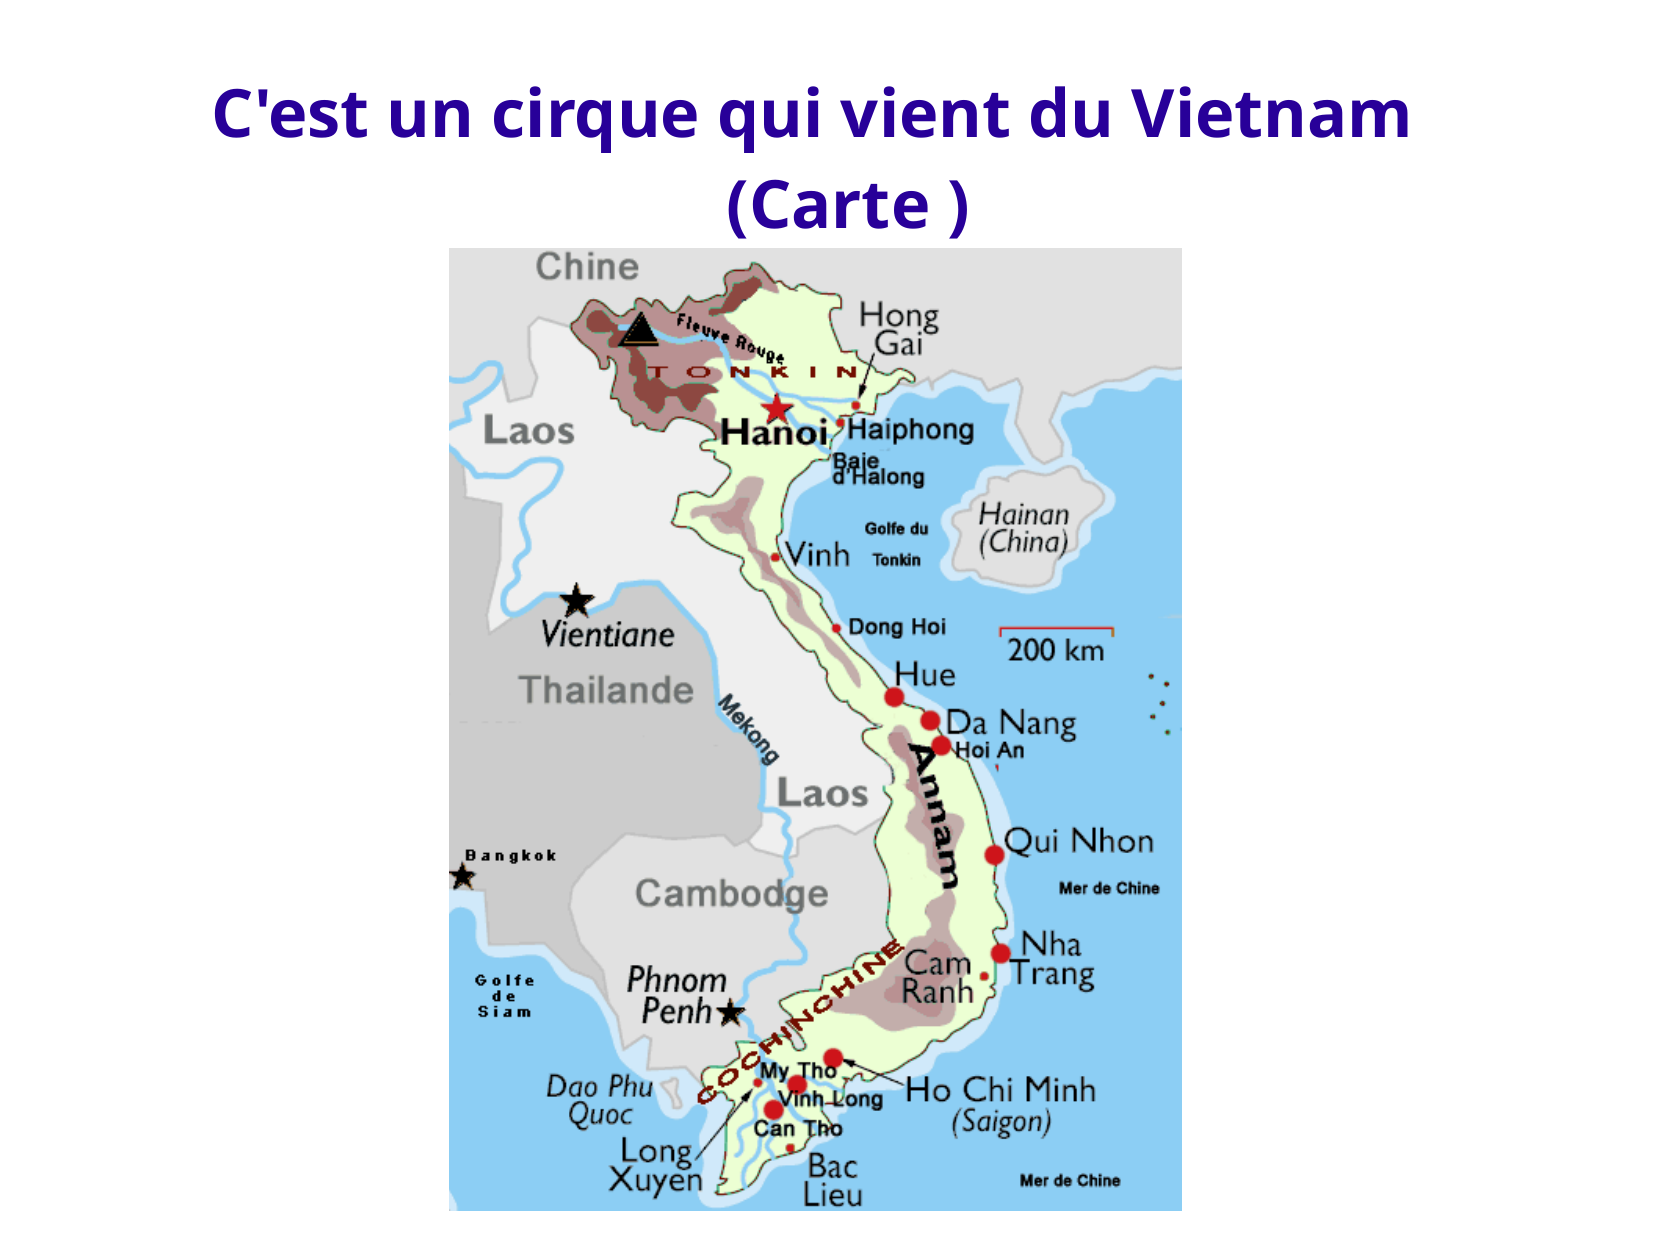

C'est un cirque qui vient du Vietnam (Carte )